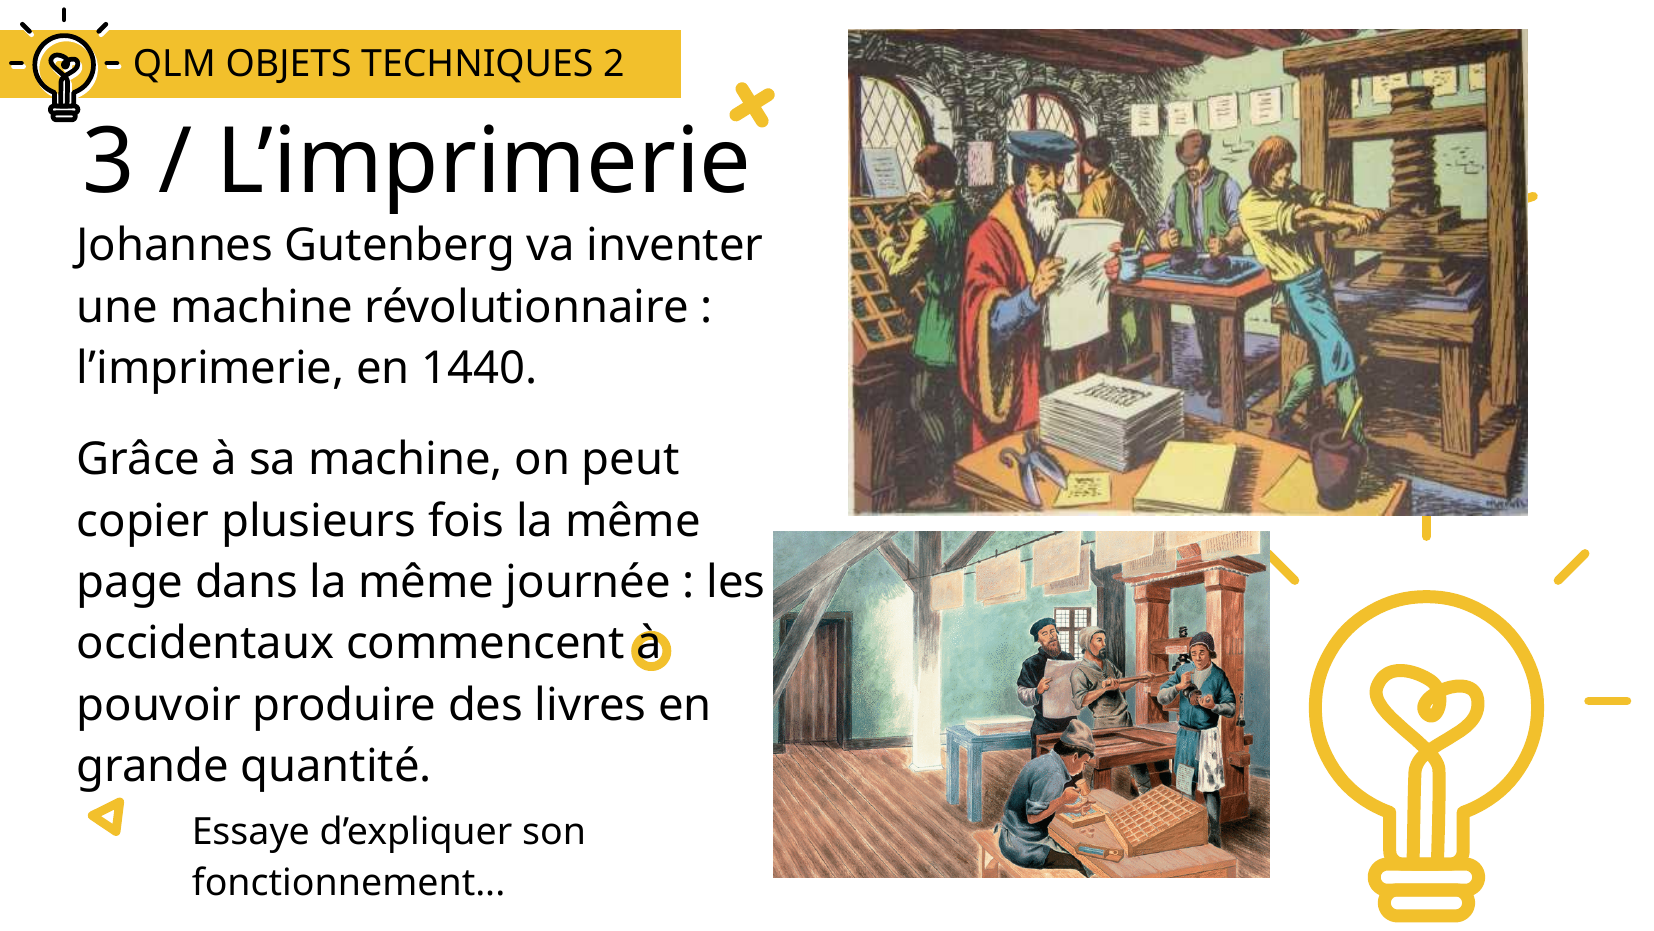

QLM OBJETS TECHNIQUES 2
# 3 / L’imprimerie
Johannes Gutenberg va inventer une machine révolutionnaire : l’imprimerie, en 1440.
Grâce à sa machine, on peut copier plusieurs fois la même page dans la même journée : les occidentaux commencent à pouvoir produire des livres en grande quantité.
Essaye d’expliquer son fonctionnement...